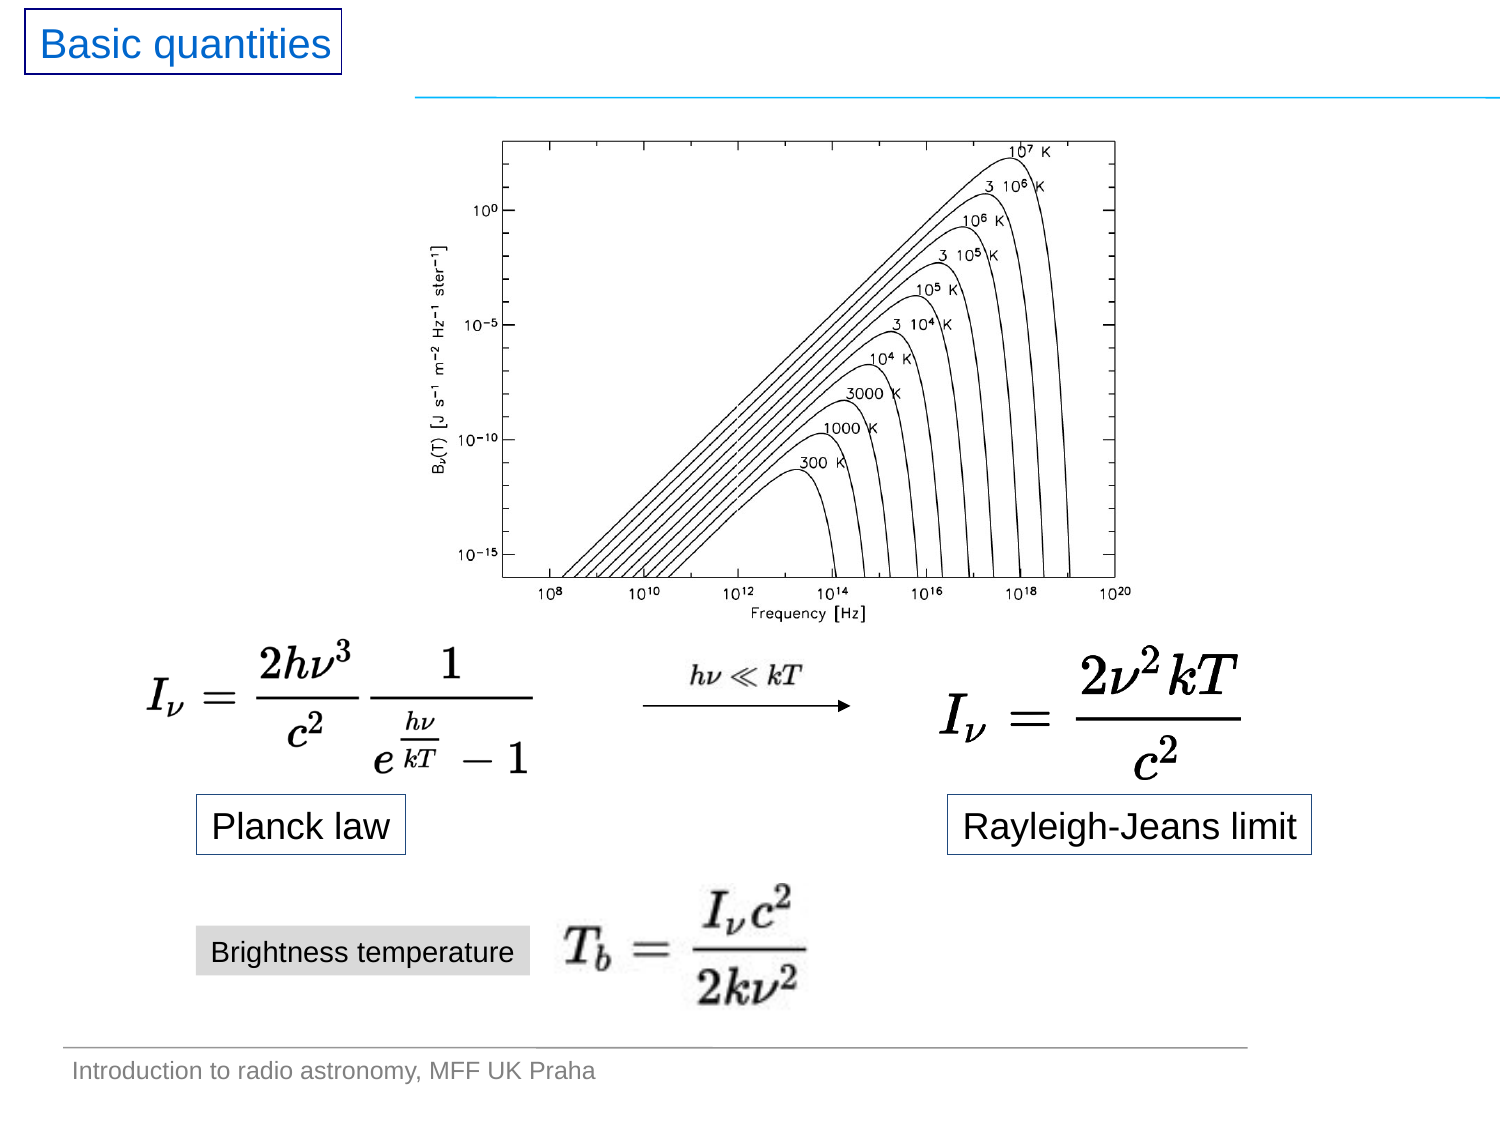

Basic quantities
Planck law
Rayleigh-Jeans limit
Brightness temperature
Introduction to radio astronomy